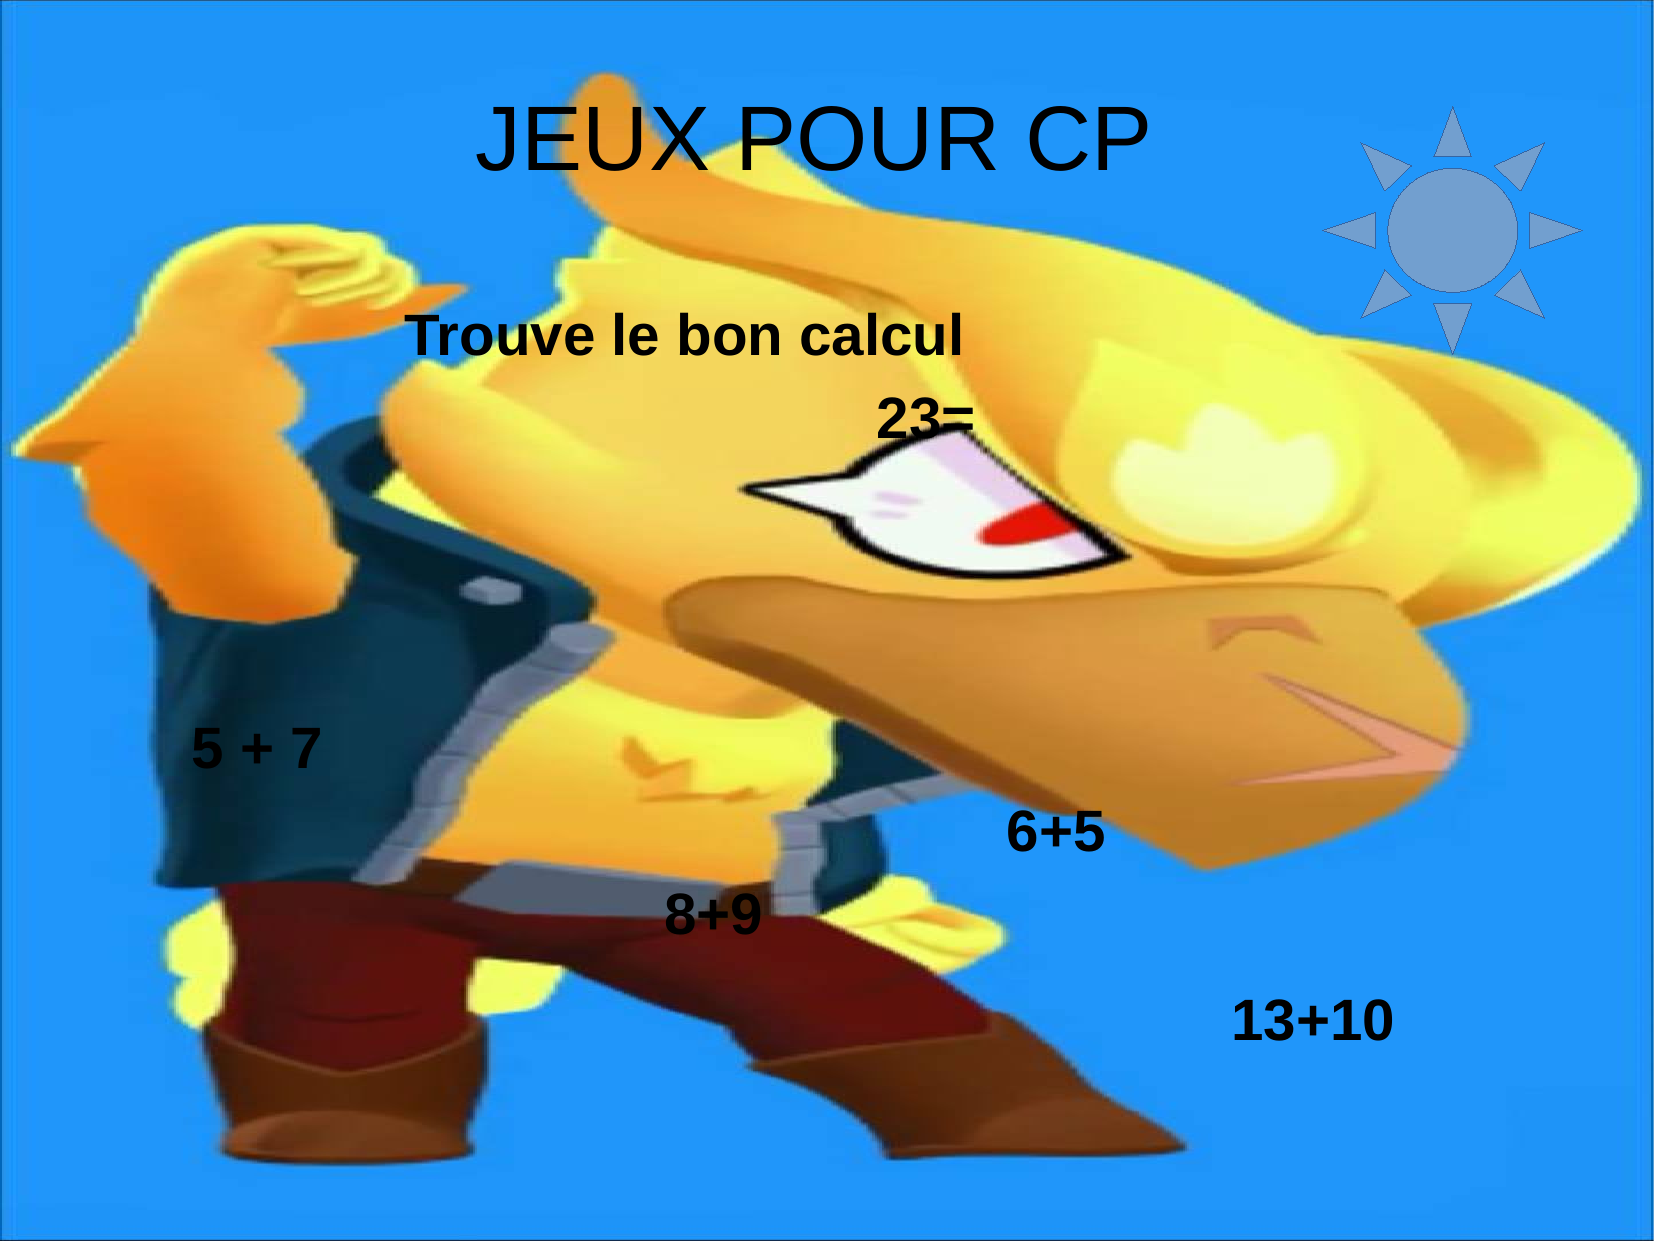

# JEUX POUR CP
Trouve le bon calcul
23=
5 + 7
6+5
8+9
13+10